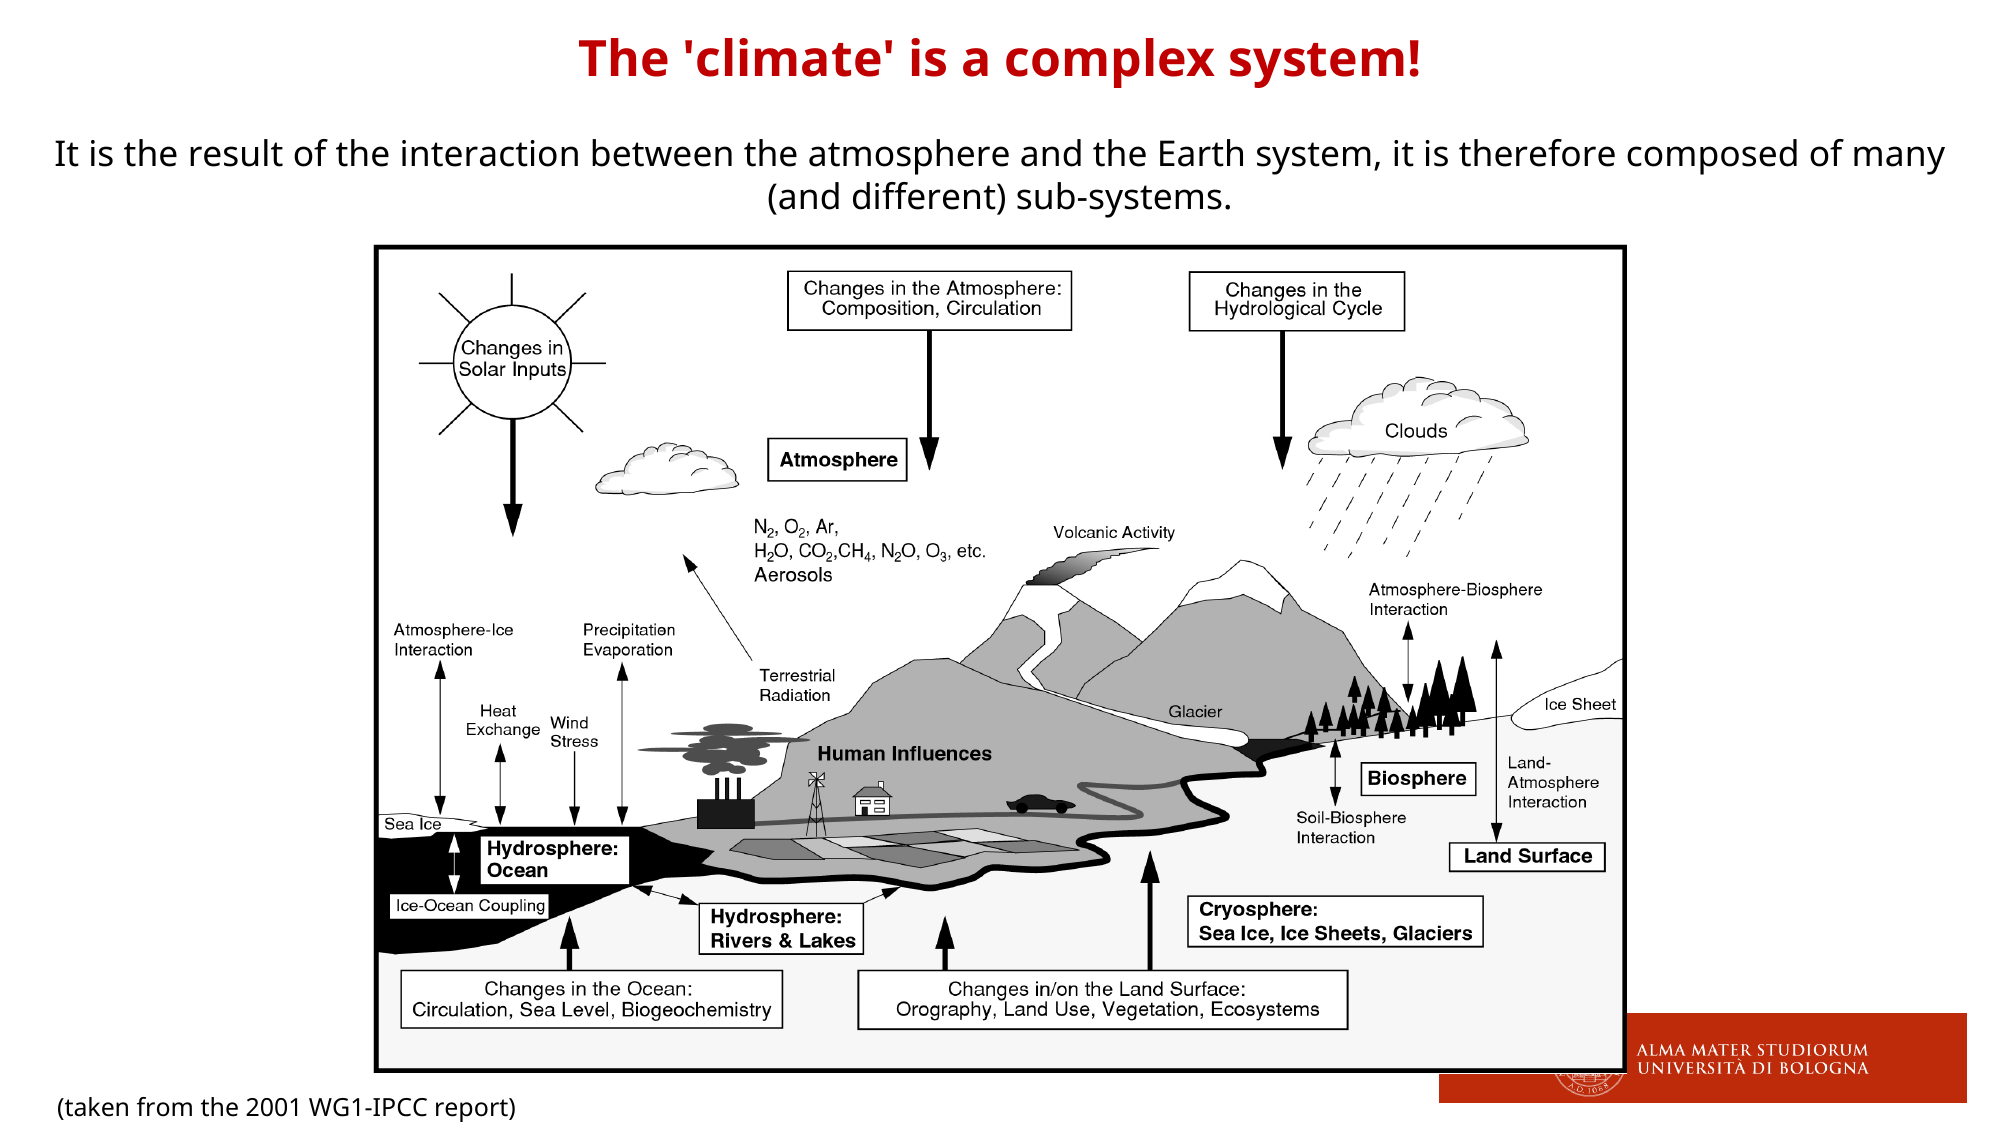

The 'climate' is a complex system!
It is the result of the interaction between the atmosphere and the Earth system, it is therefore composed of many (and different) sub-systems.
(taken from the 2001 WG1-IPCC report)